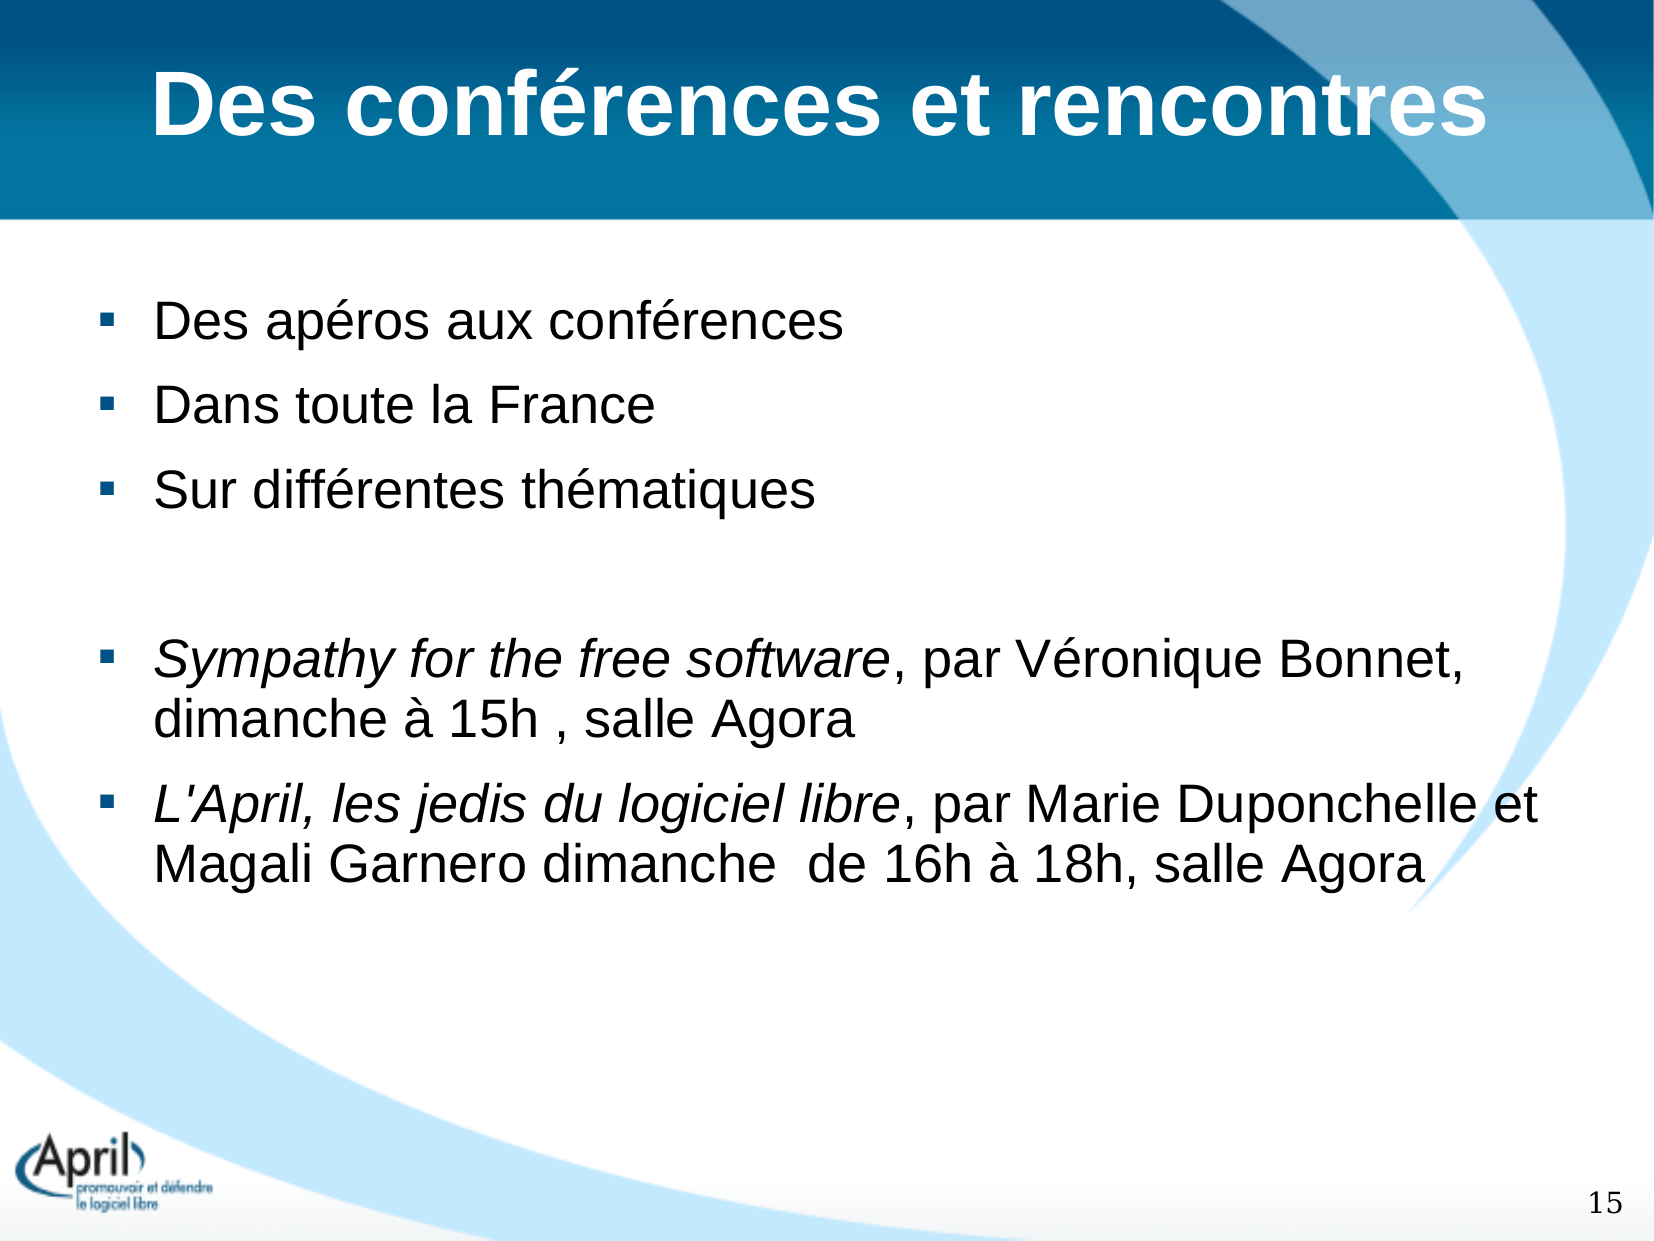

# Des conférences et rencontres
Des apéros aux conférences
Dans toute la France
Sur différentes thématiques
Sympathy for the free software, par Véronique Bonnet, dimanche à 15h , salle Agora
L'April, les jedis du logiciel libre, par Marie Duponchelle et Magali Garnero dimanche de 16h à 18h, salle Agora
15